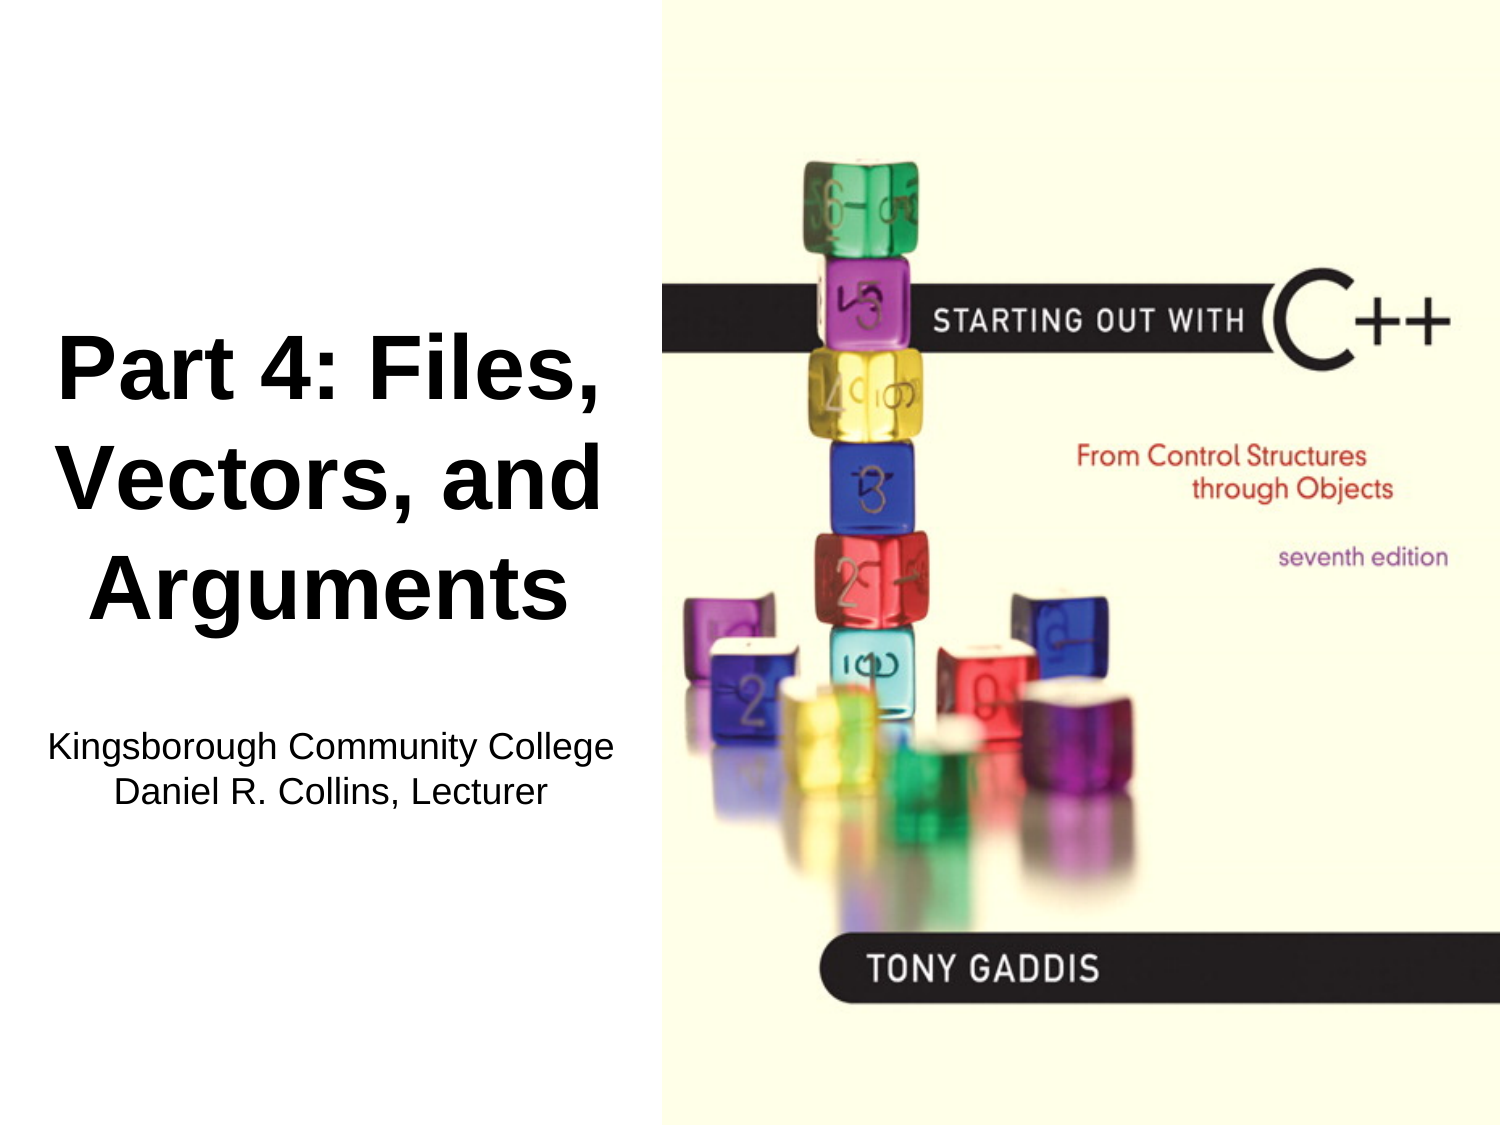

Part 4: Files, Vectors, and Arguments
Kingsborough Community College
Daniel R. Collins, Lecturer